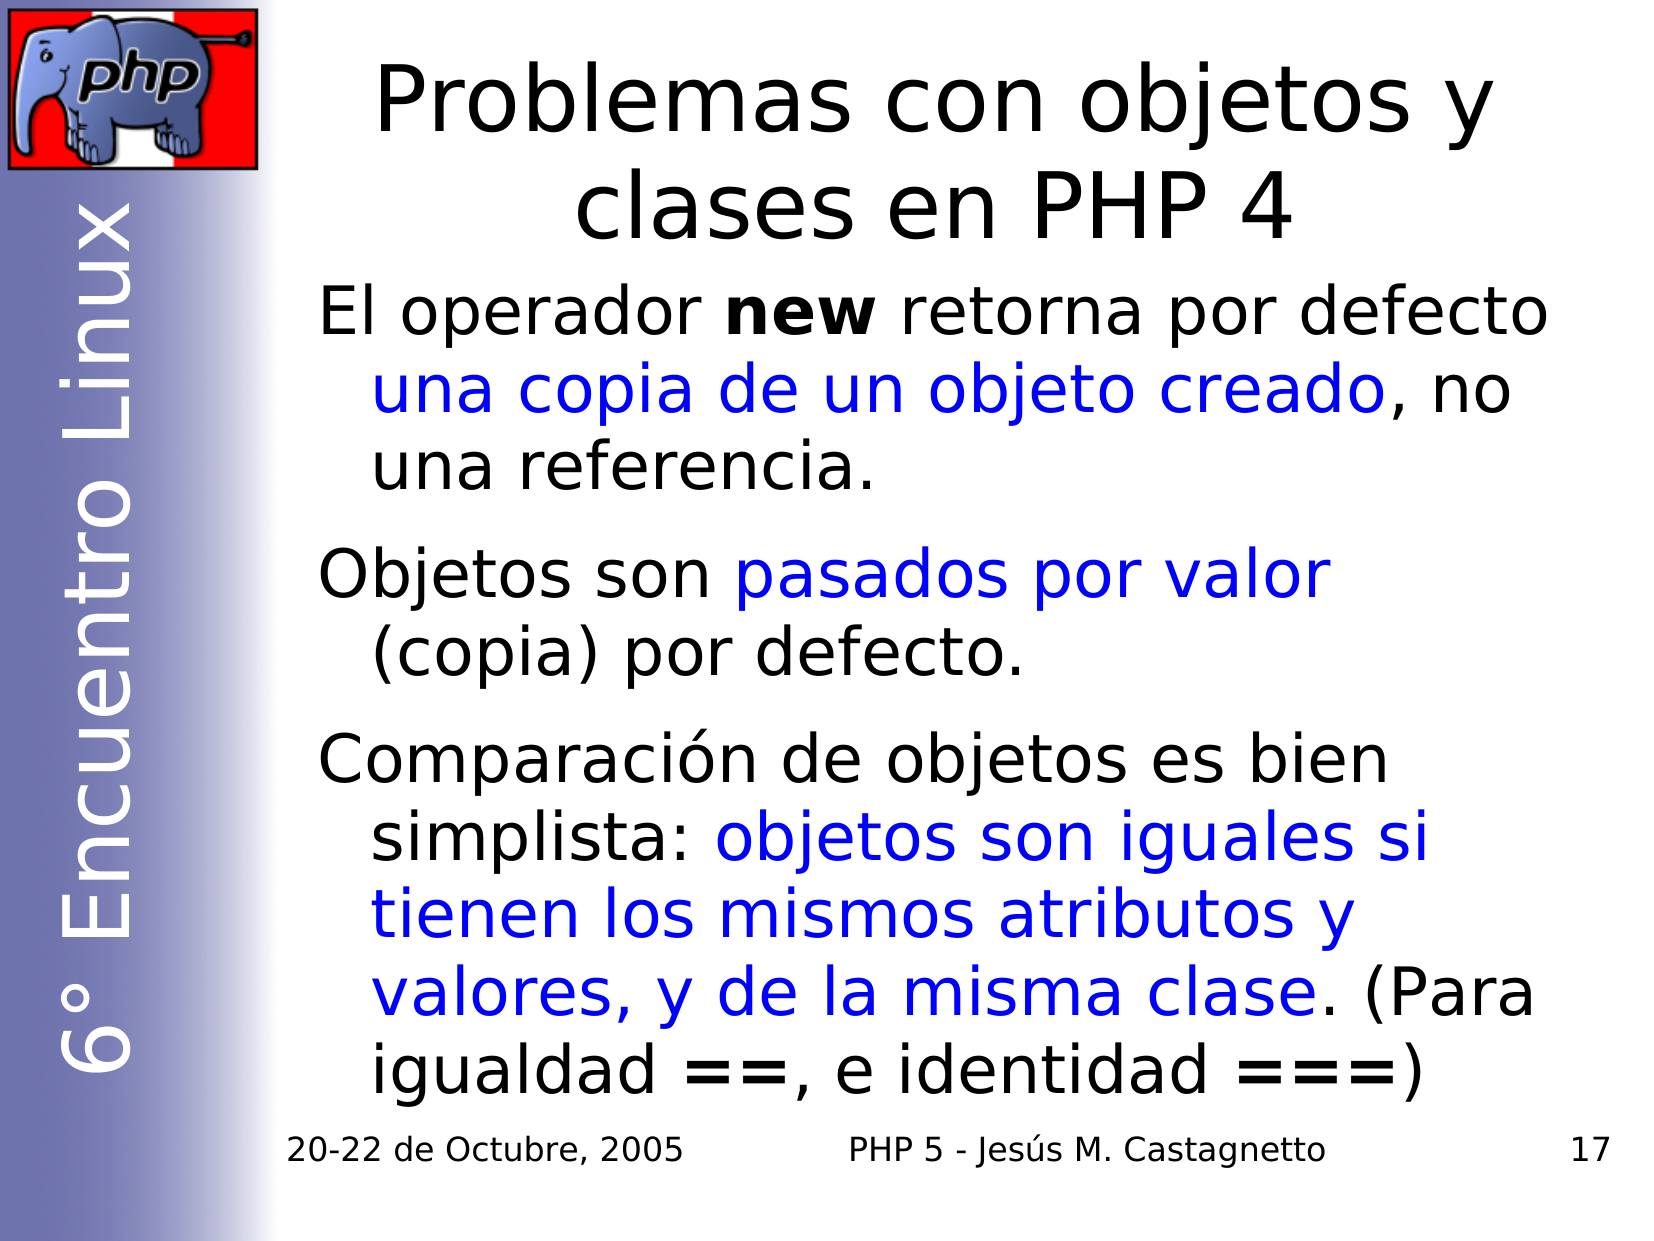

# Problemas con objetos y clases en PHP 4
El operador new retorna por defecto una copia de un objeto creado, no una referencia.
Objetos son pasados por valor (copia) por defecto.
Comparación de objetos es bien simplista: objetos son iguales si tienen los mismos atributos y valores, y de la misma clase. (Para igualdad ==, e identidad ===)
20-22 de Octubre, 2005
PHP 5 - Jesús M. Castagnetto
17